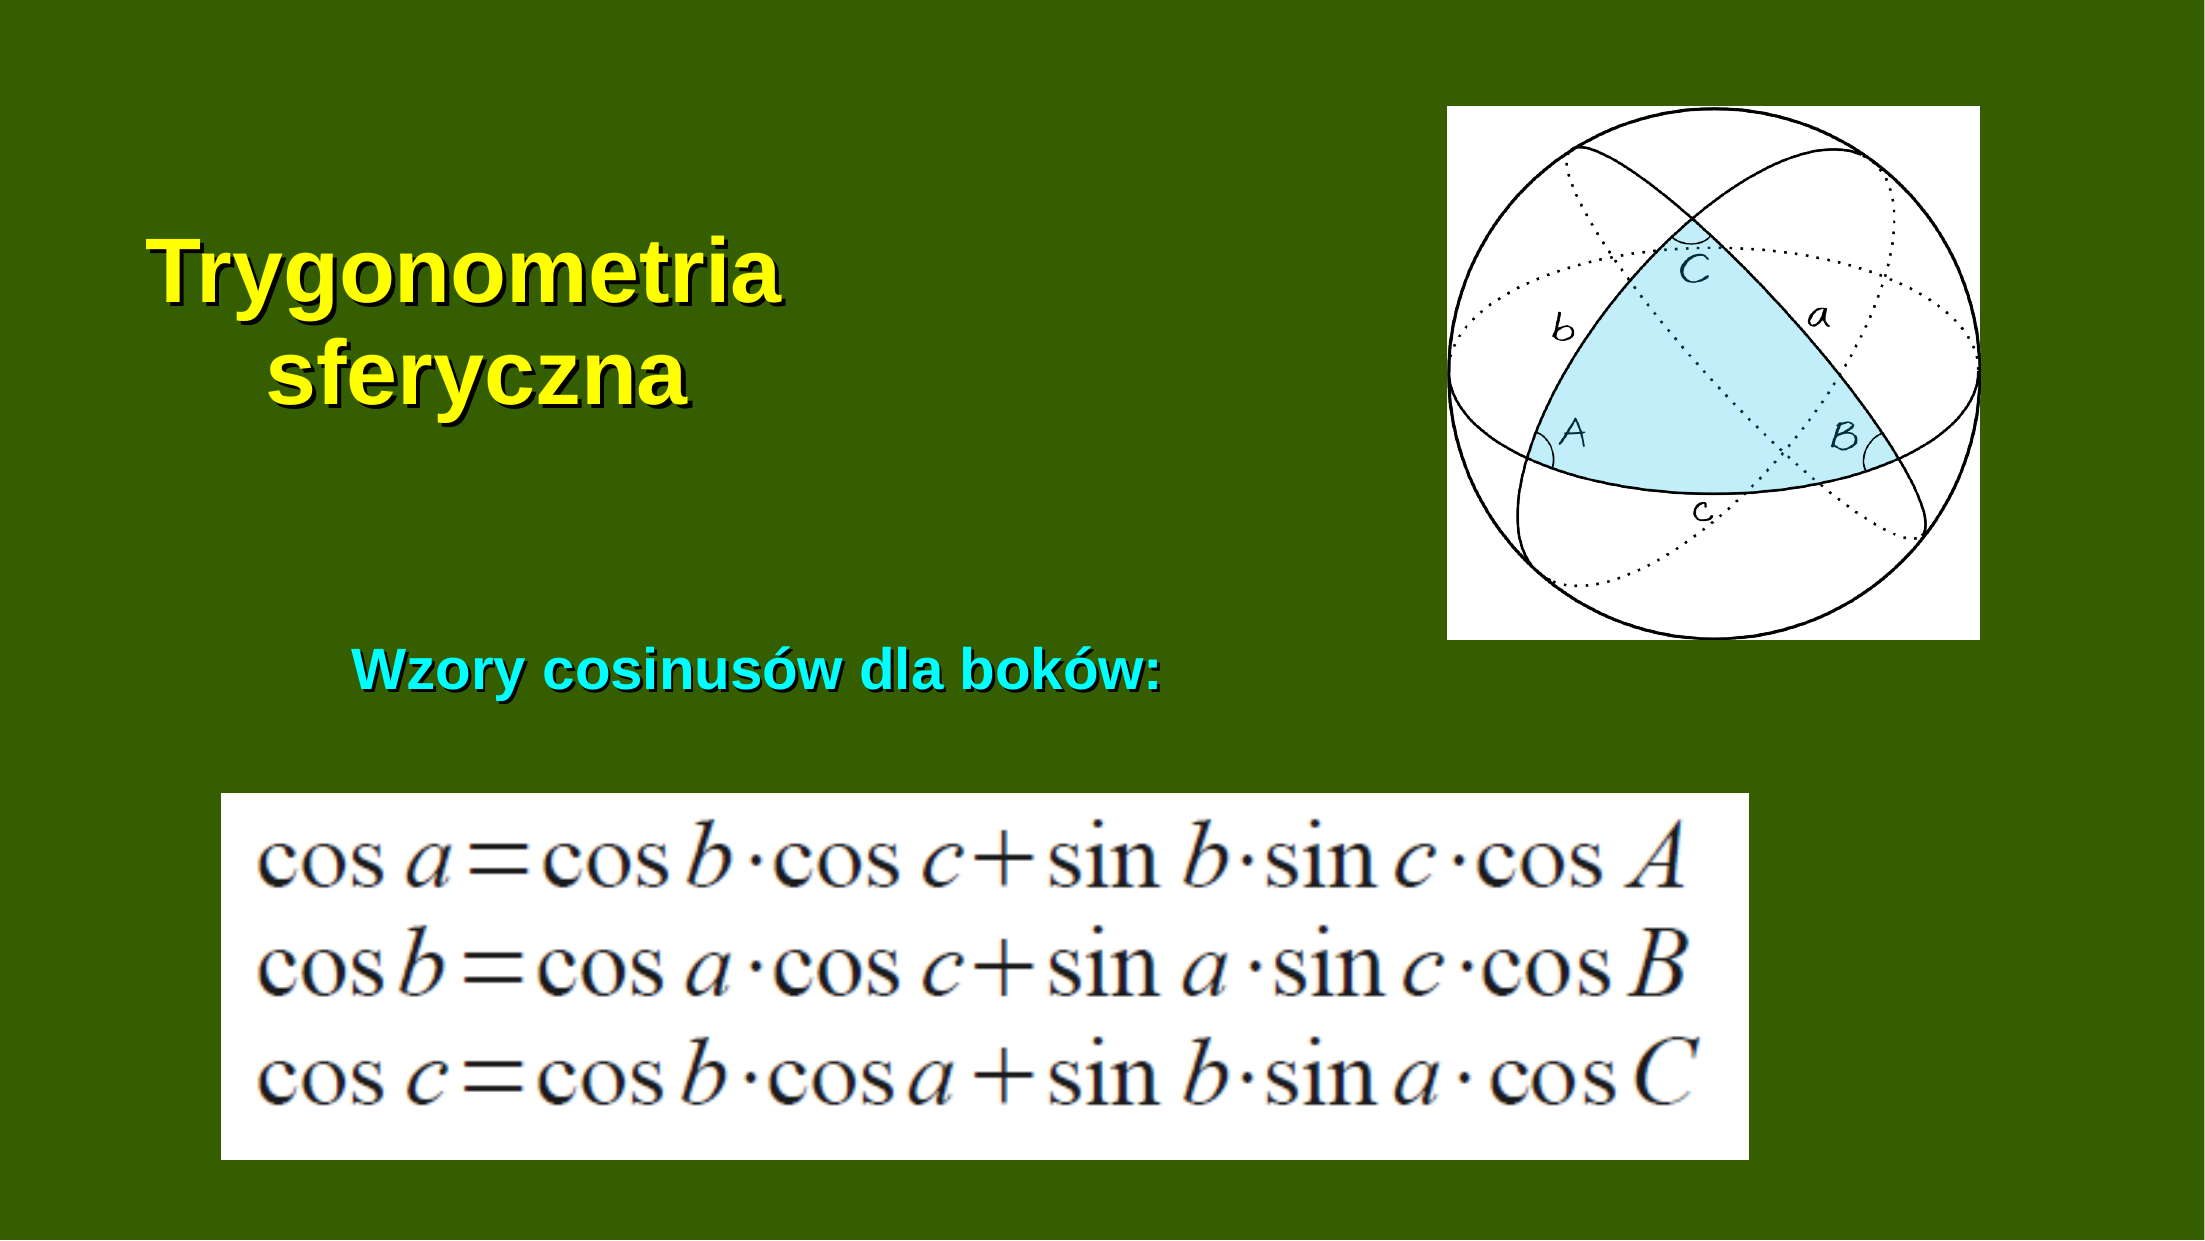

# Trygonometria sferyczna
Wzory cosinusów dla boków: